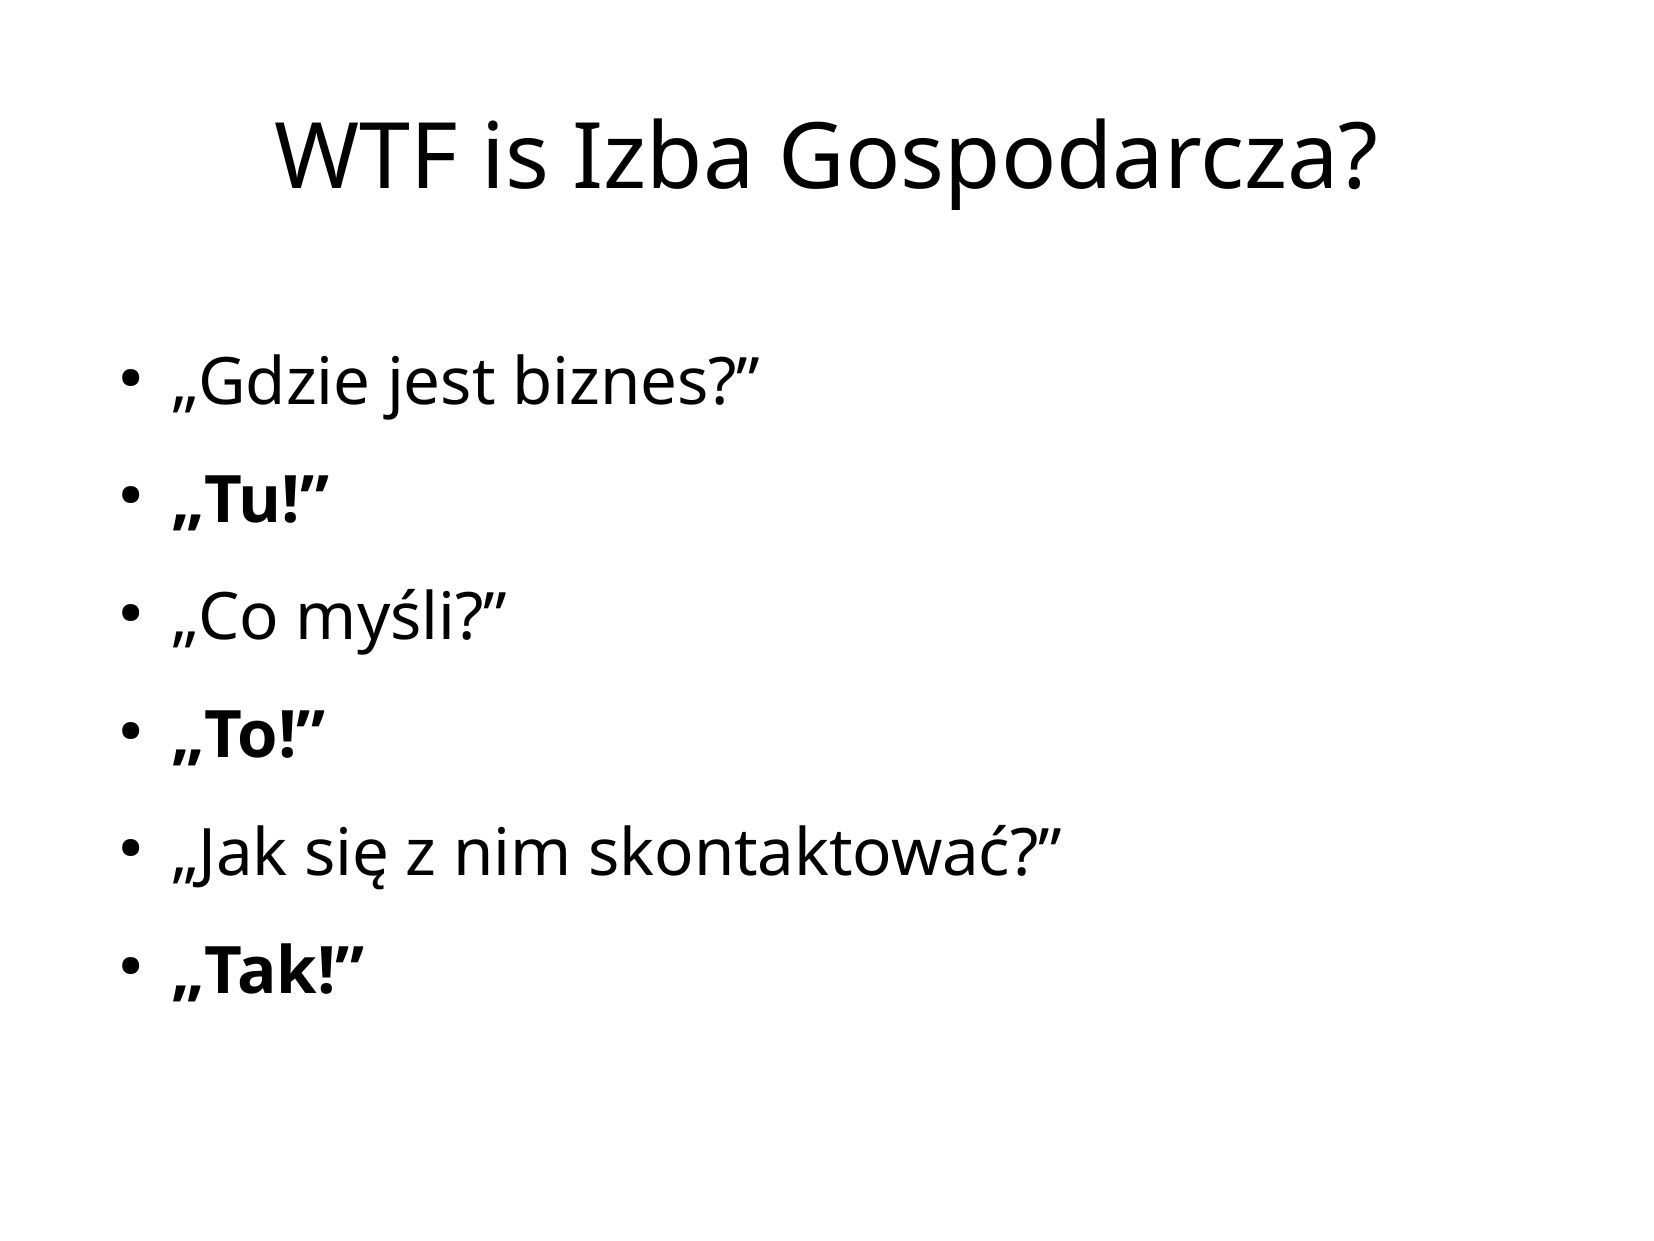

# WTF is Izba Gospodarcza?
„Gdzie jest biznes?”
„Tu!”
„Co myśli?”
„To!”
„Jak się z nim skontaktować?”
„Tak!”